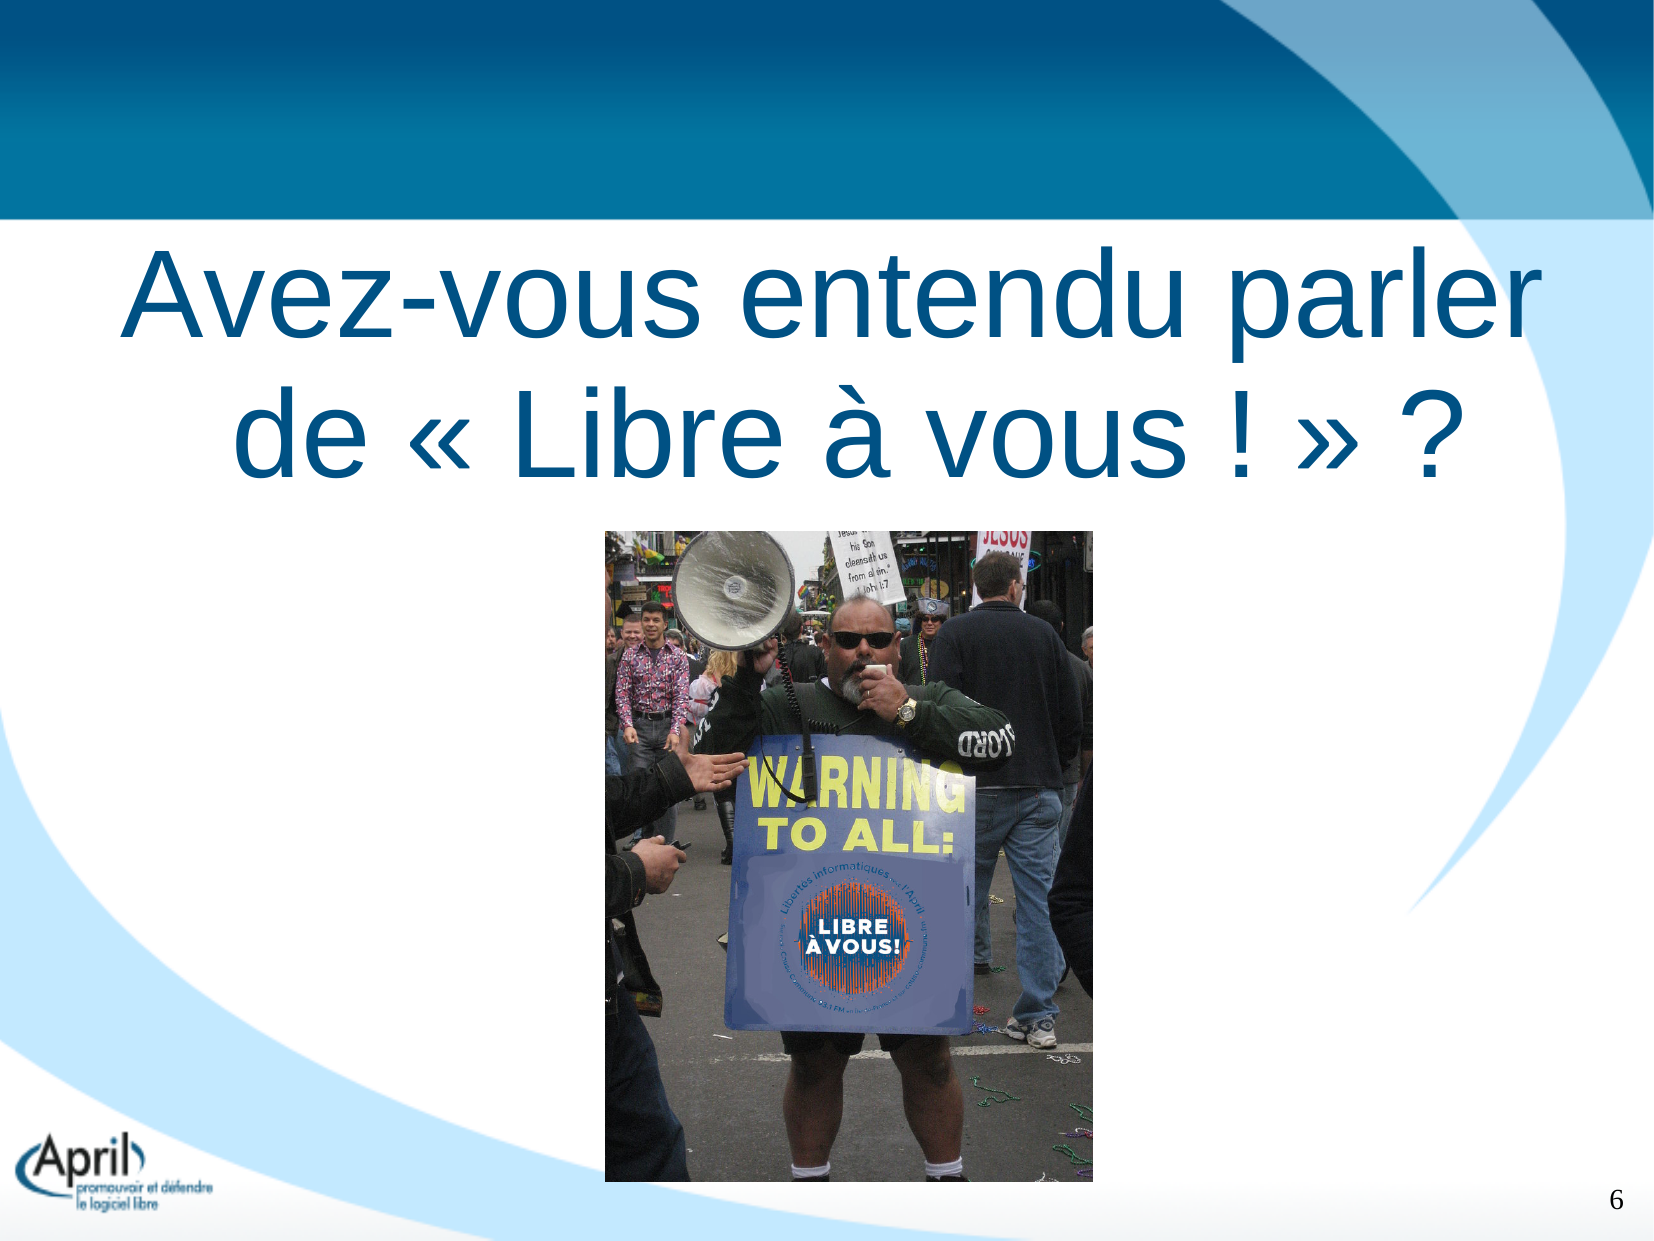

#
Avez-vous entendu parler
 de « Libre à vous ! » ?
6